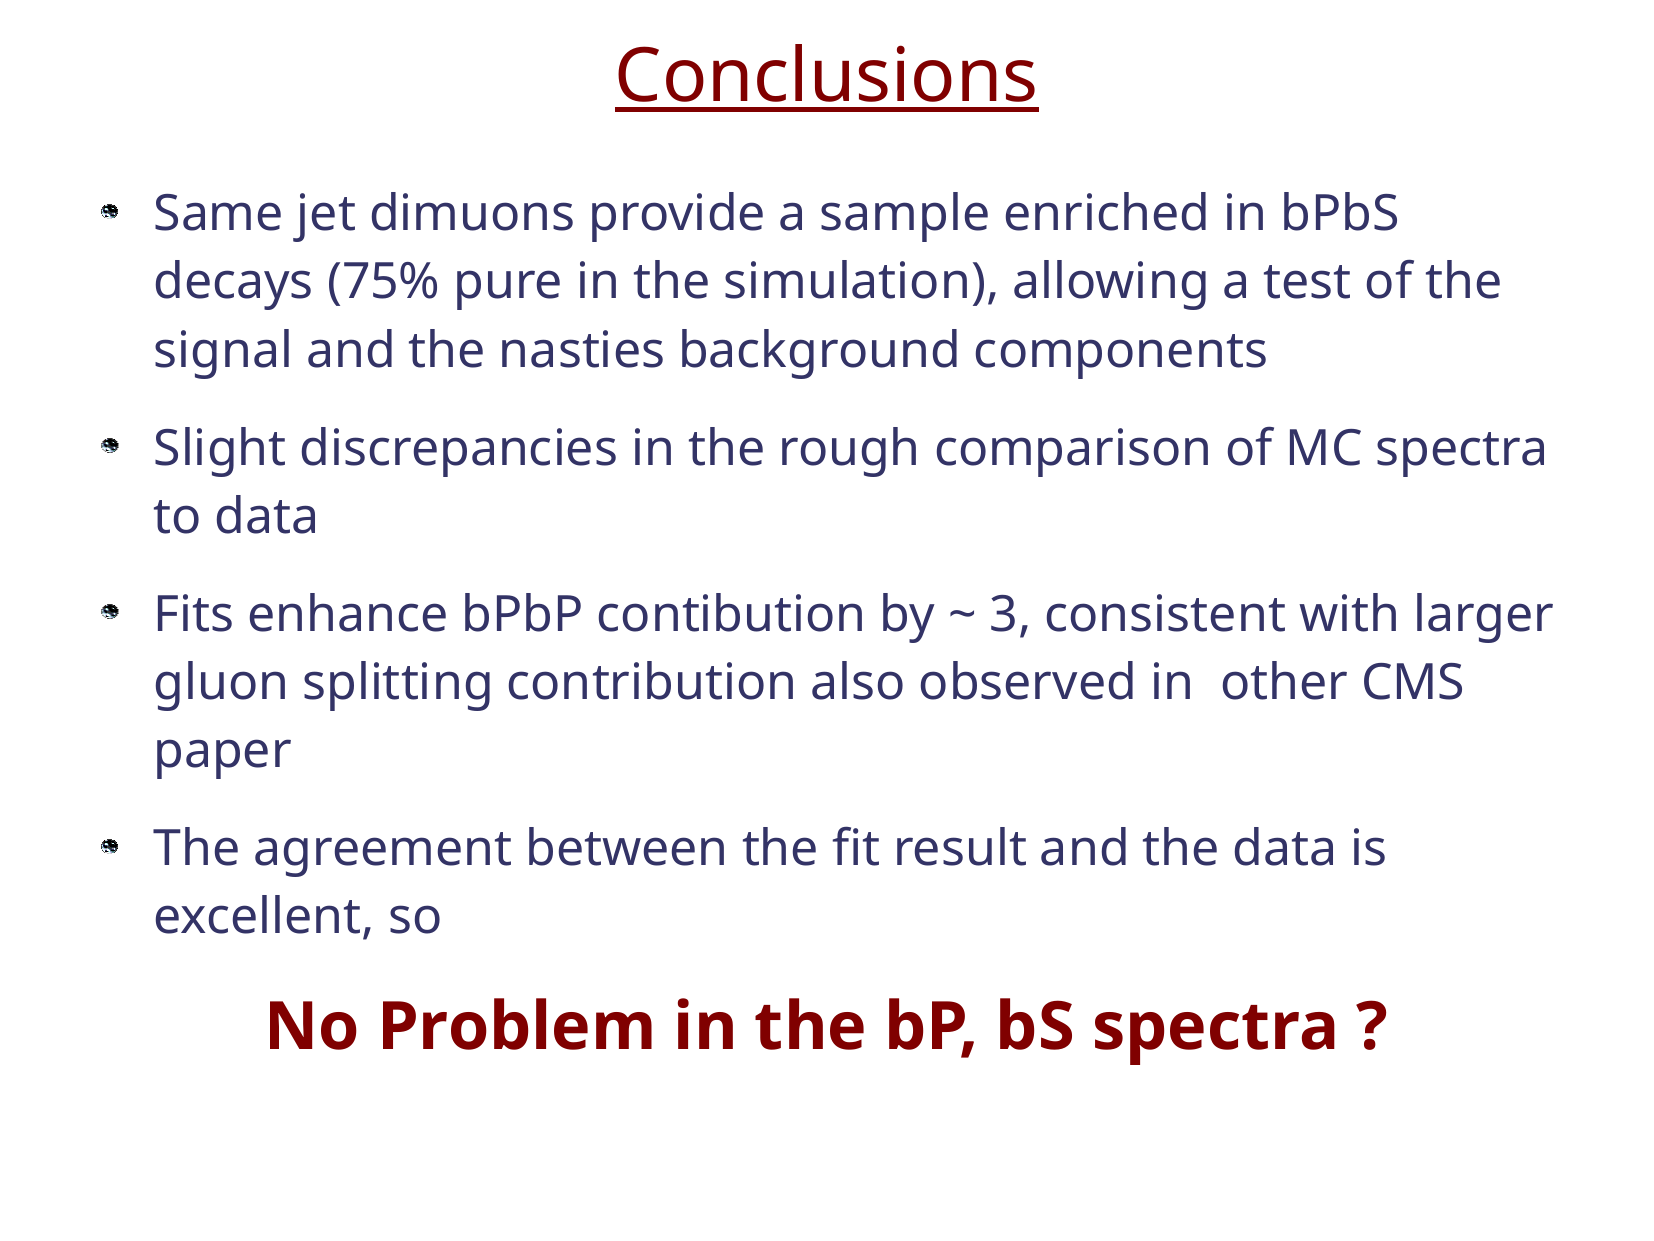

# Conclusions
Same jet dimuons provide a sample enriched in bPbS decays (75% pure in the simulation), allowing a test of the signal and the nasties background components
Slight discrepancies in the rough comparison of MC spectra to data
Fits enhance bPbP contibution by ~ 3, consistent with larger gluon splitting contribution also observed in other CMS paper
The agreement between the fit result and the data is excellent, so
No Problem in the bP, bS spectra ?